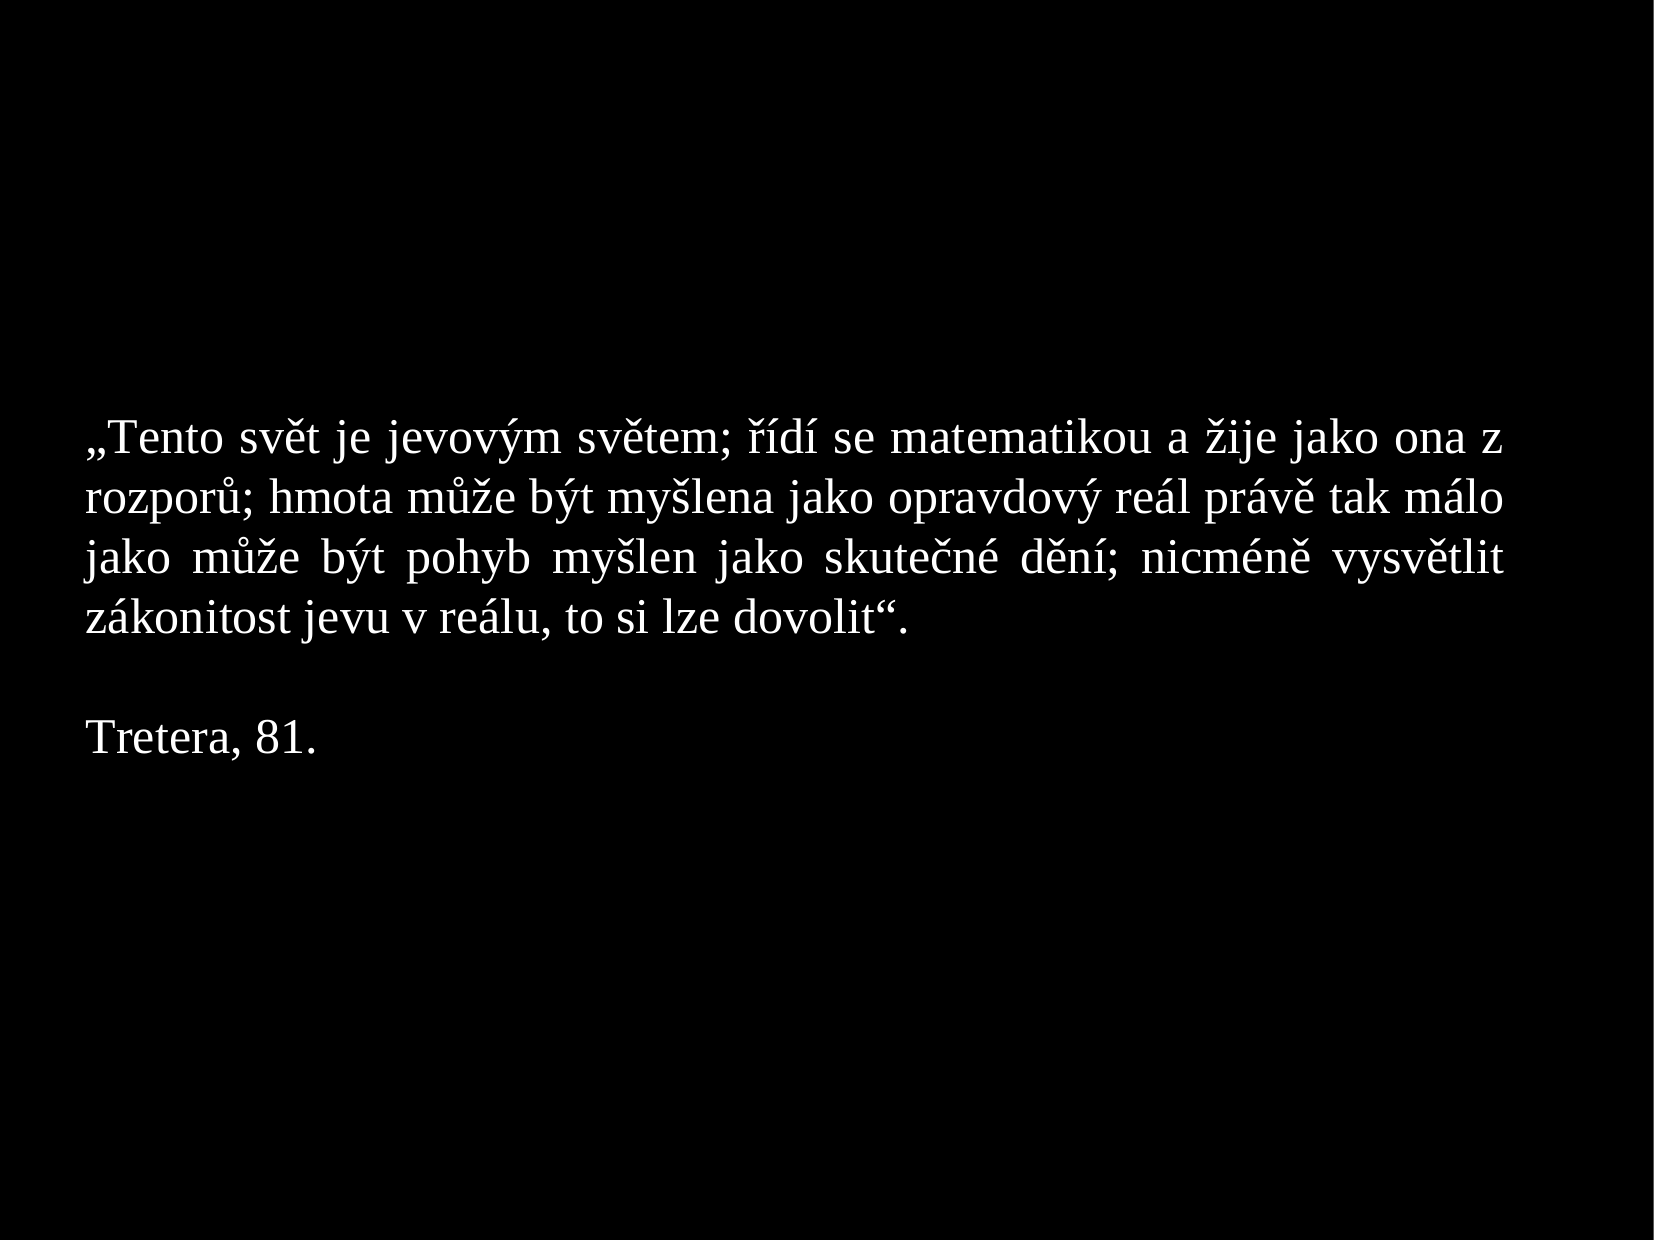

„Tento svět je jevovým světem; řídí se matematikou a žije jako ona z rozporů; hmota může být myšlena jako opravdový reál právě tak málo jako může být pohyb myšlen jako skutečné dění; nicméně vysvětlit zákonitost jevu v reálu, to si lze dovolit“.
Tretera, 81.